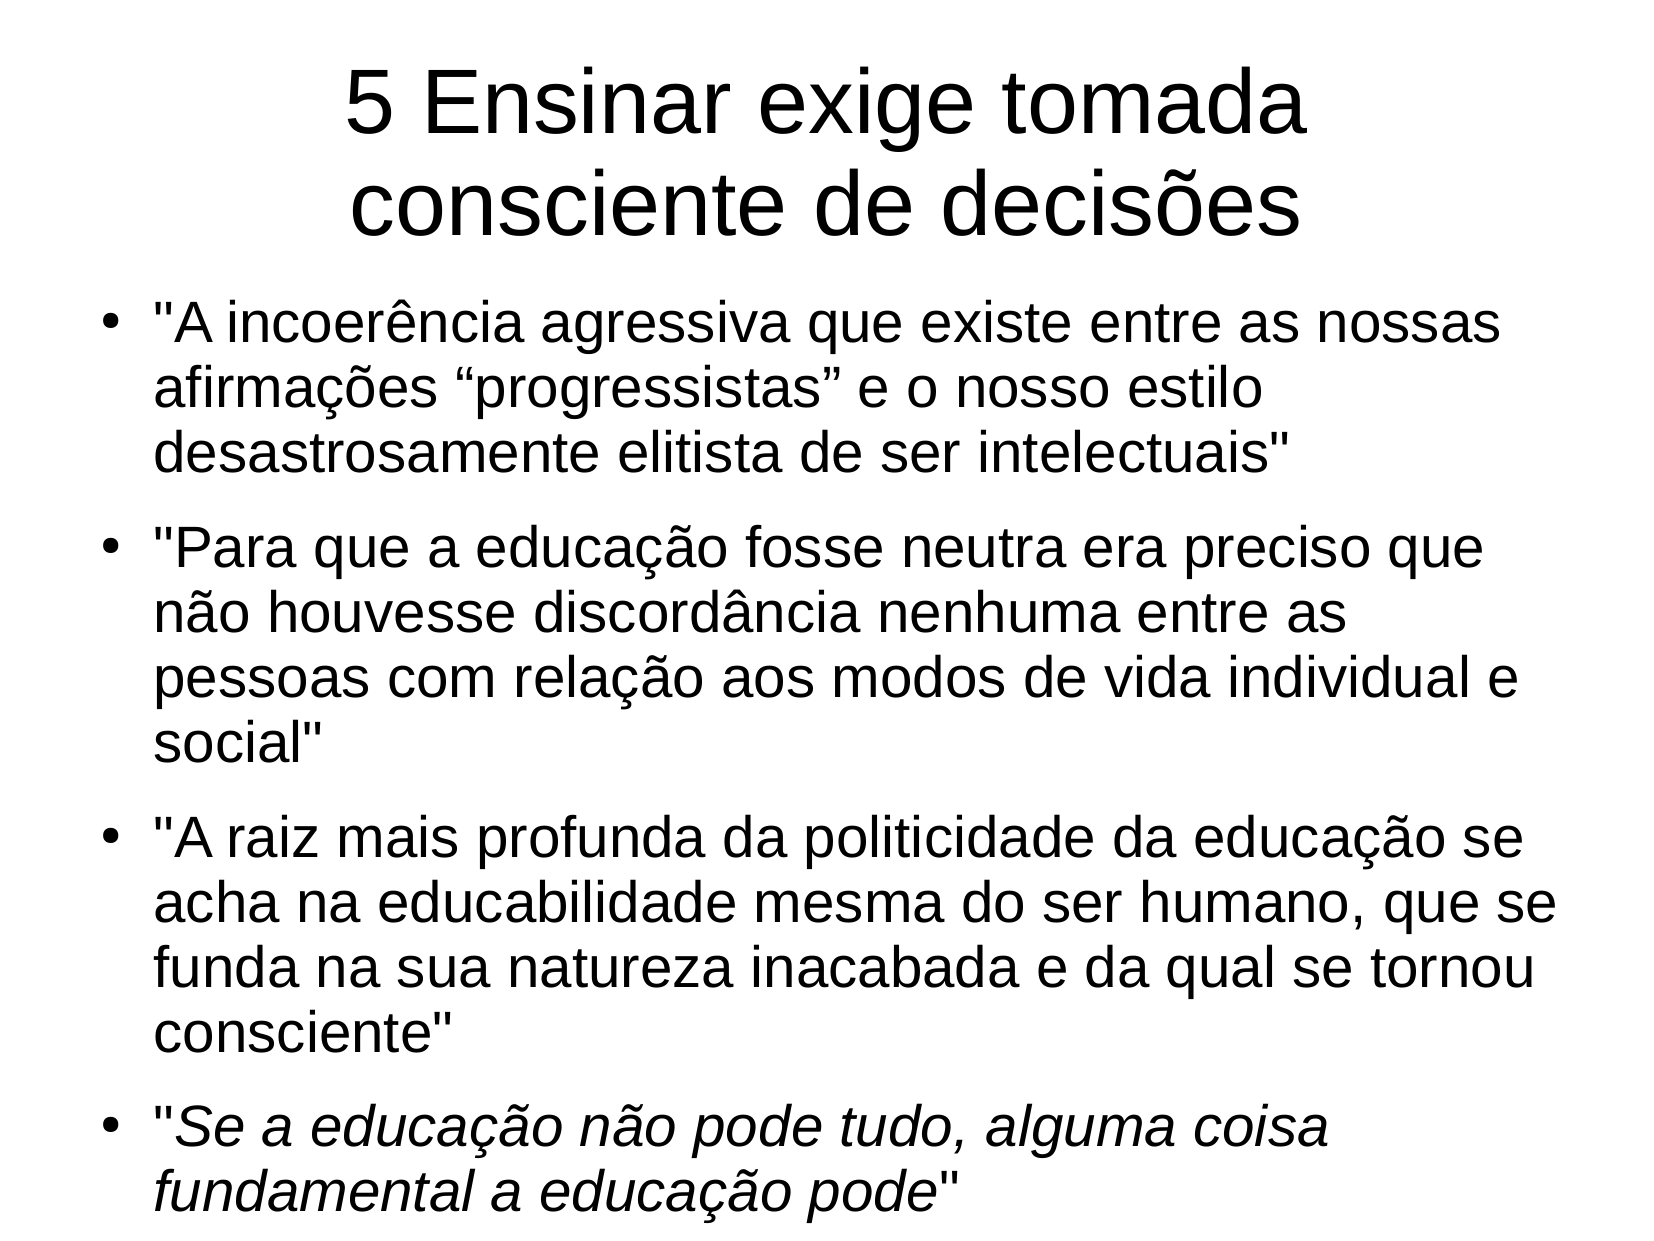

# 5 Ensinar exige tomada consciente de decisões
"A incoerência agressiva que existe entre as nossas afirmações “progressistas” e o nosso estilo desastrosamente elitista de ser intelectuais"
"Para que a educação fosse neutra era preciso que não houvesse discordância nenhuma entre as pessoas com relação aos modos de vida individual e social"
"A raiz mais profunda da politicidade da educação se acha na educabilidade mesma do ser humano, que se funda na sua natureza inacabada e da qual se tornou consciente"
"Se a educação não pode tudo, alguma coisa fundamental a educação pode"